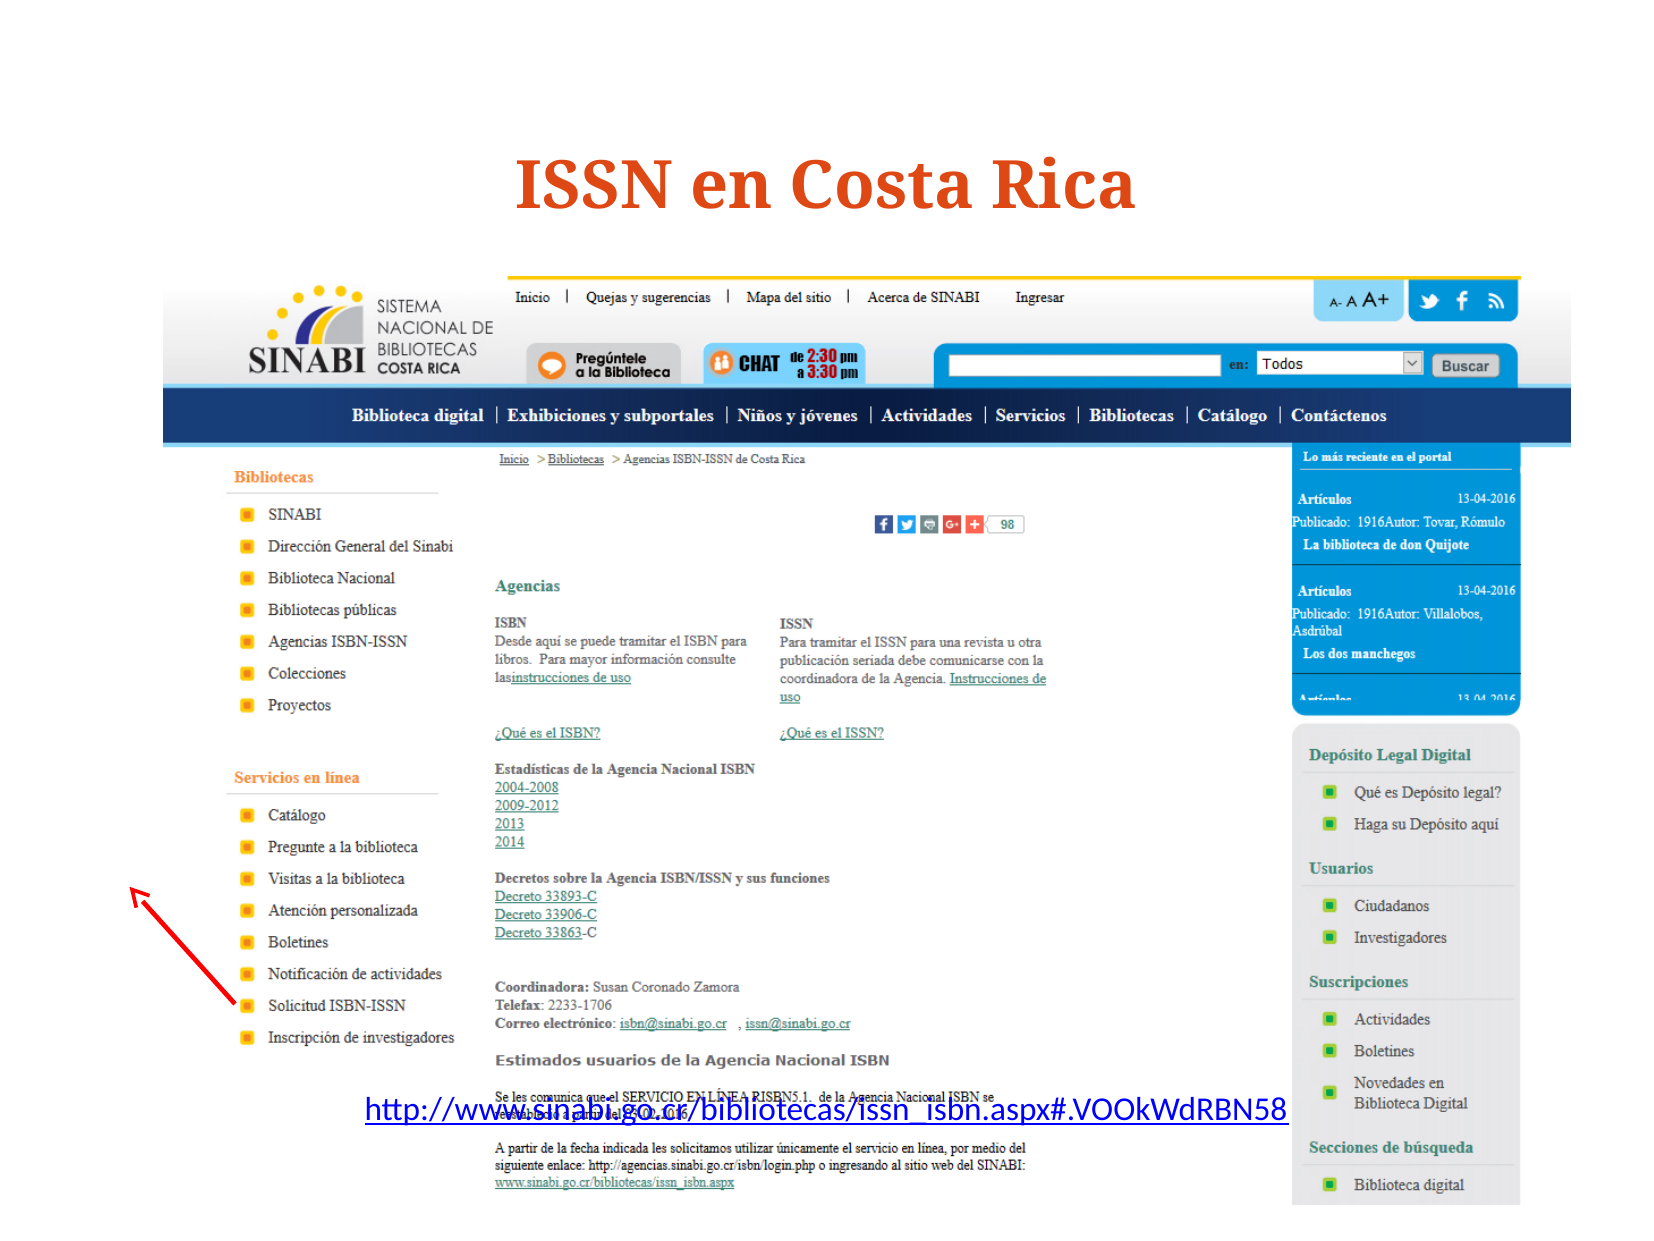

# ISSN en Costa Rica
http://www.sinabi.go.cr/Agencias%20ISBN-ISSN/
http://www.sinabi.go.cr/bibliotecas/issn_isbn.aspx#.VOOkWdRBN58